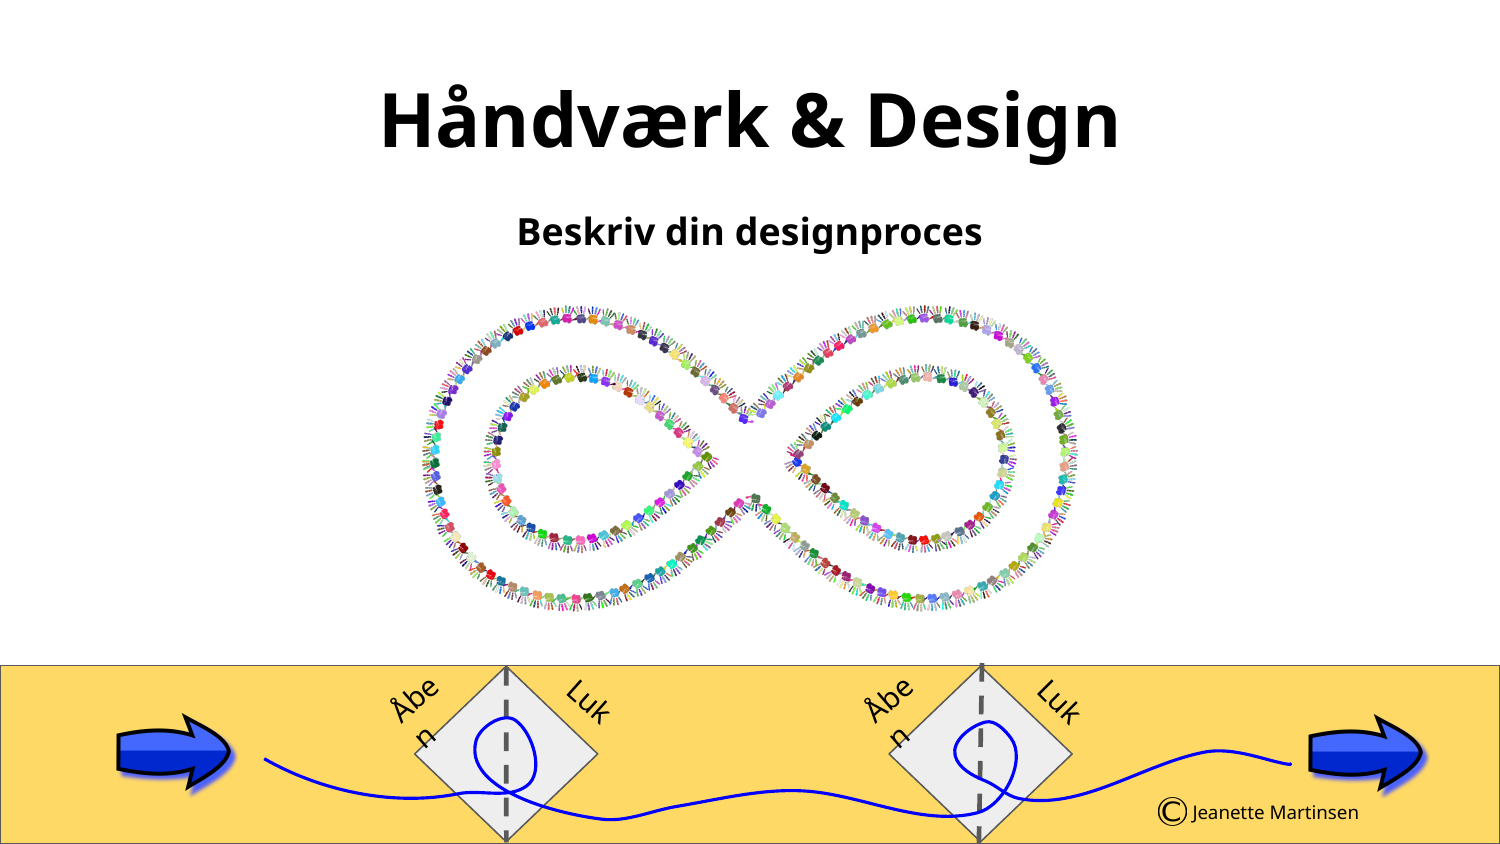

Håndværk & Design
Beskriv din designproces
Åben
Åben
Luk
Luk
Jeanette Martinsen